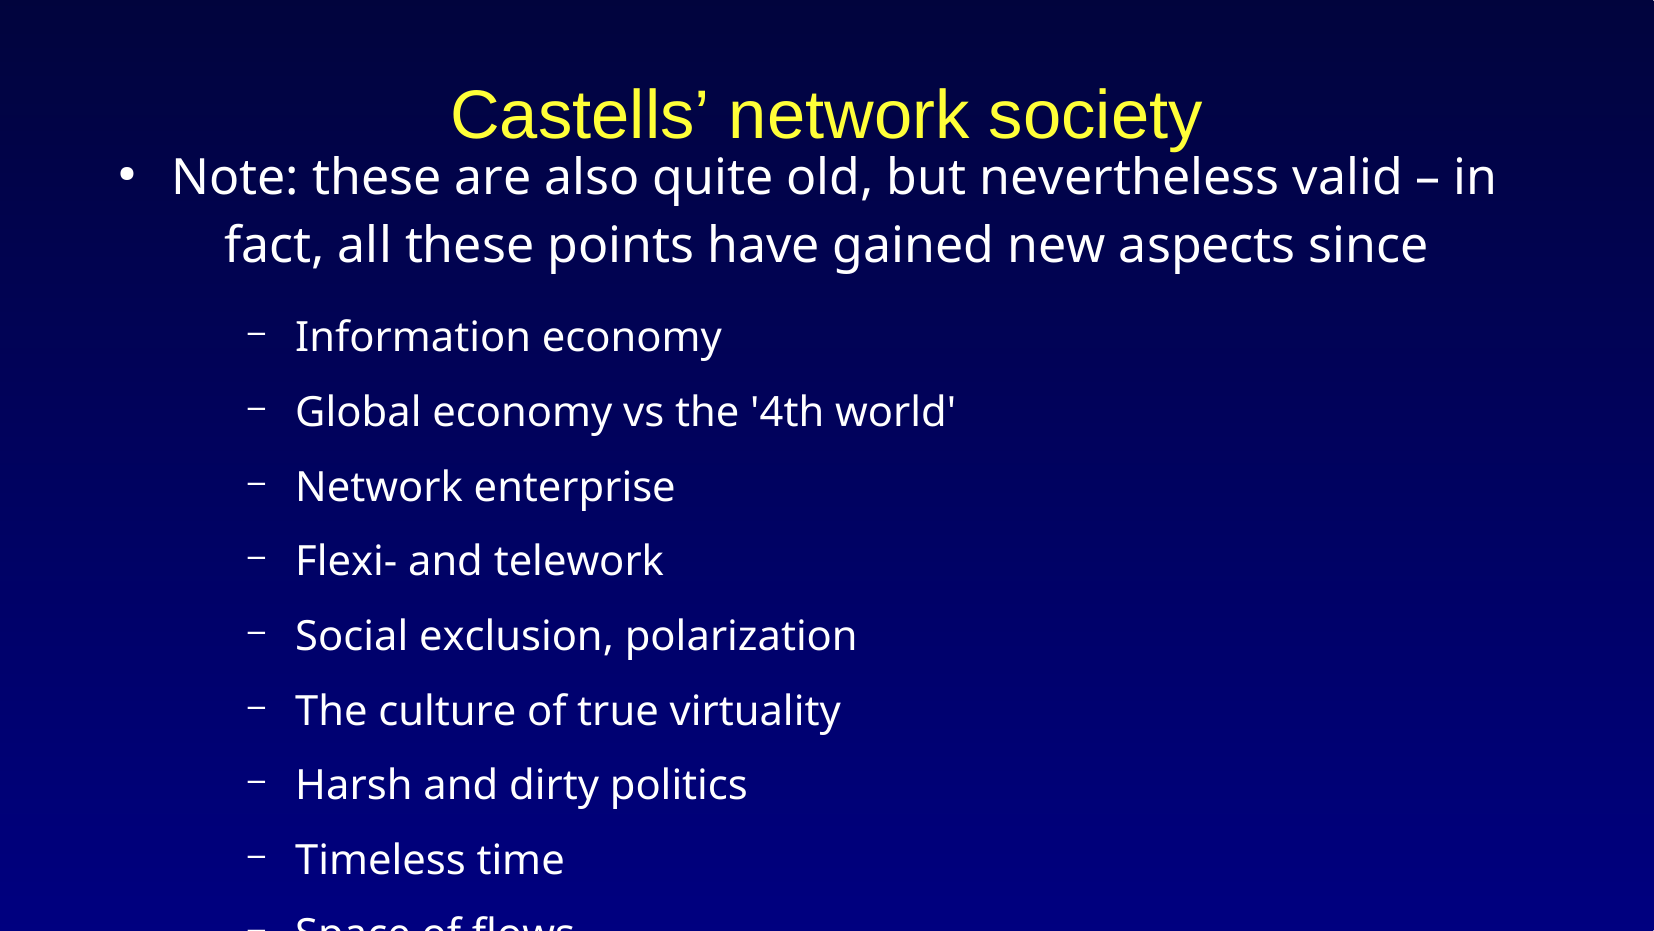

# Castells’ network society
Note: these are also quite old, but nevertheless valid – in fact, all these points have gained new aspects since
Information economy
Global economy vs the '4th world'
Network enterprise
Flexi- and telework
Social exclusion, polarization
The culture of true virtuality
Harsh and dirty politics
Timeless time
Space of flows